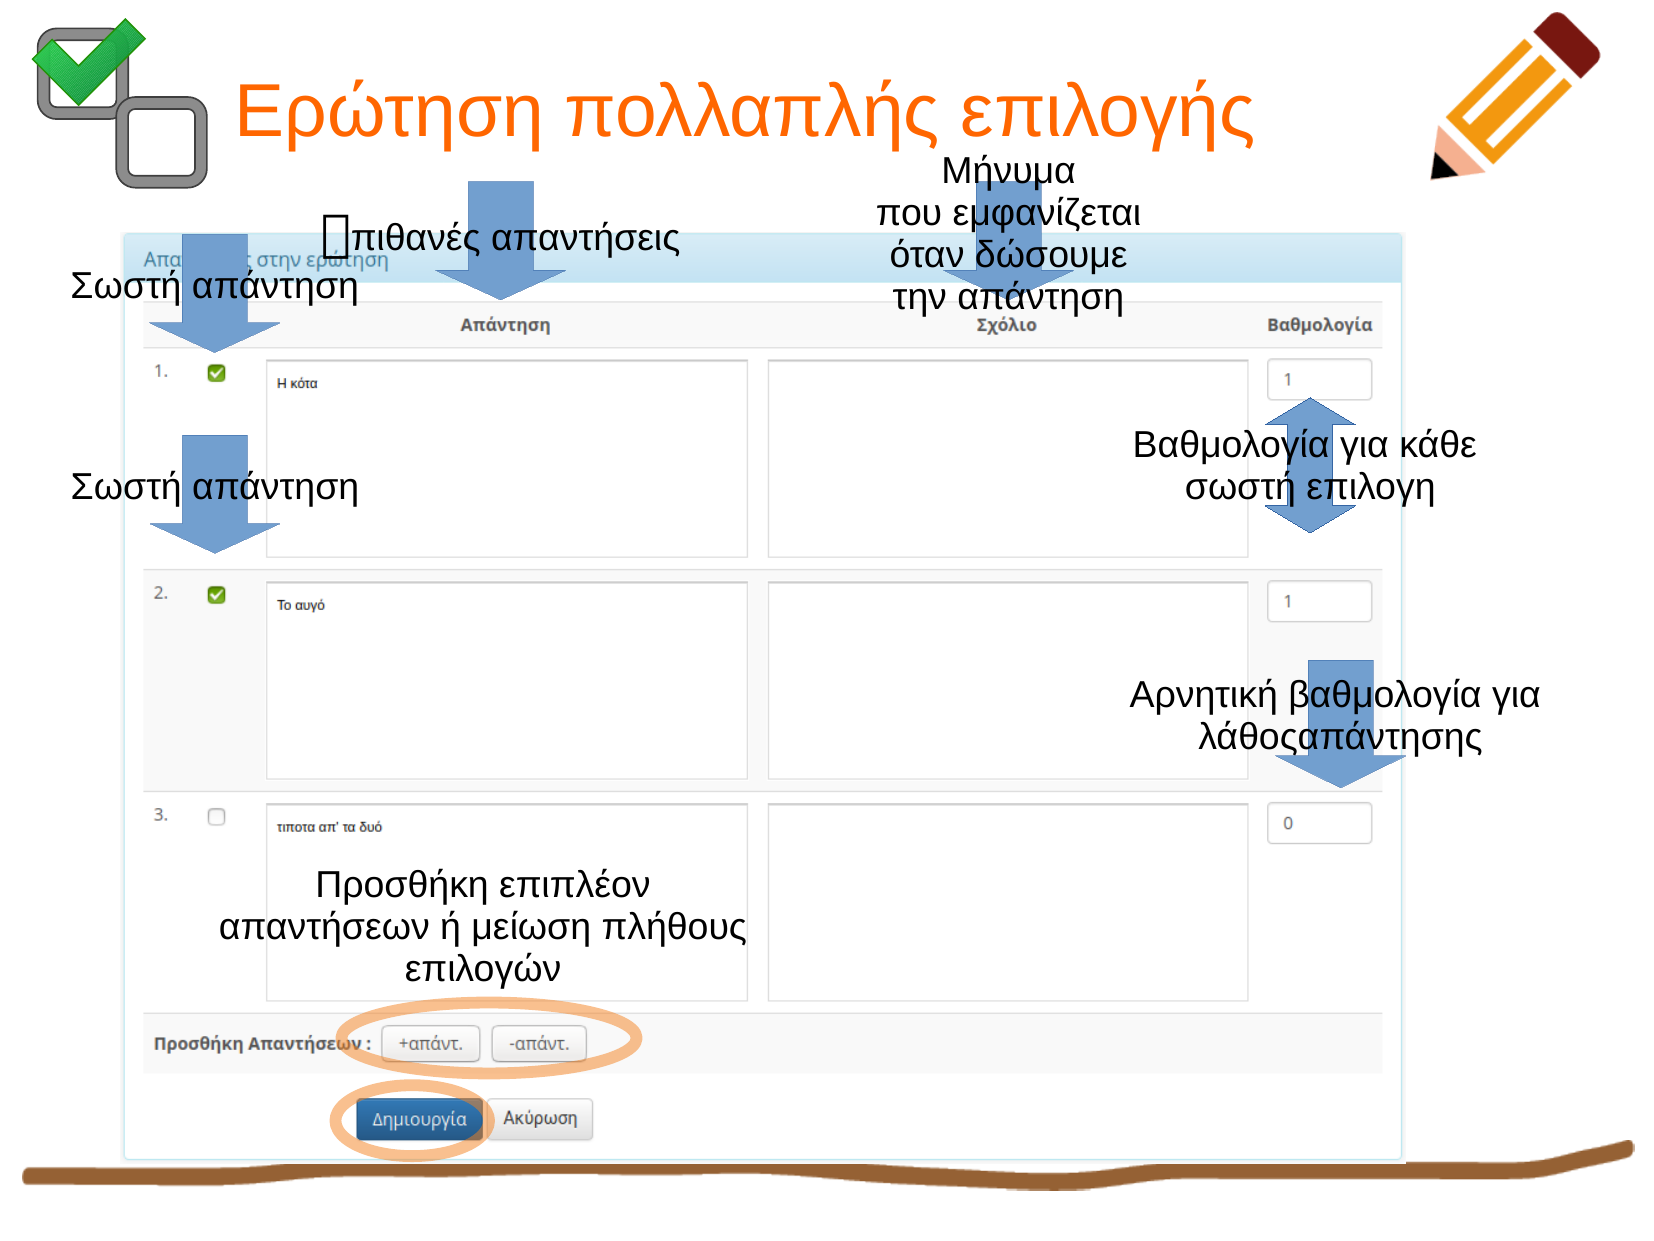

# Ερώτηση πολλαπλής επιλογής
ﾠπιθανές απαντήσεις
Μήνυμα
που εμφανίζεται
όταν δώσουμε
την απάντηση
Σωστή απάντηση
Βαθμολογία για κάθε
σωστή επιλογη
Σωστή απάντηση
Αρνητική βαθμολογία για
λάθοςαπάντησης
Προσθήκη επιπλέον απαντήσεων ή μείωση πλήθους επιλογών